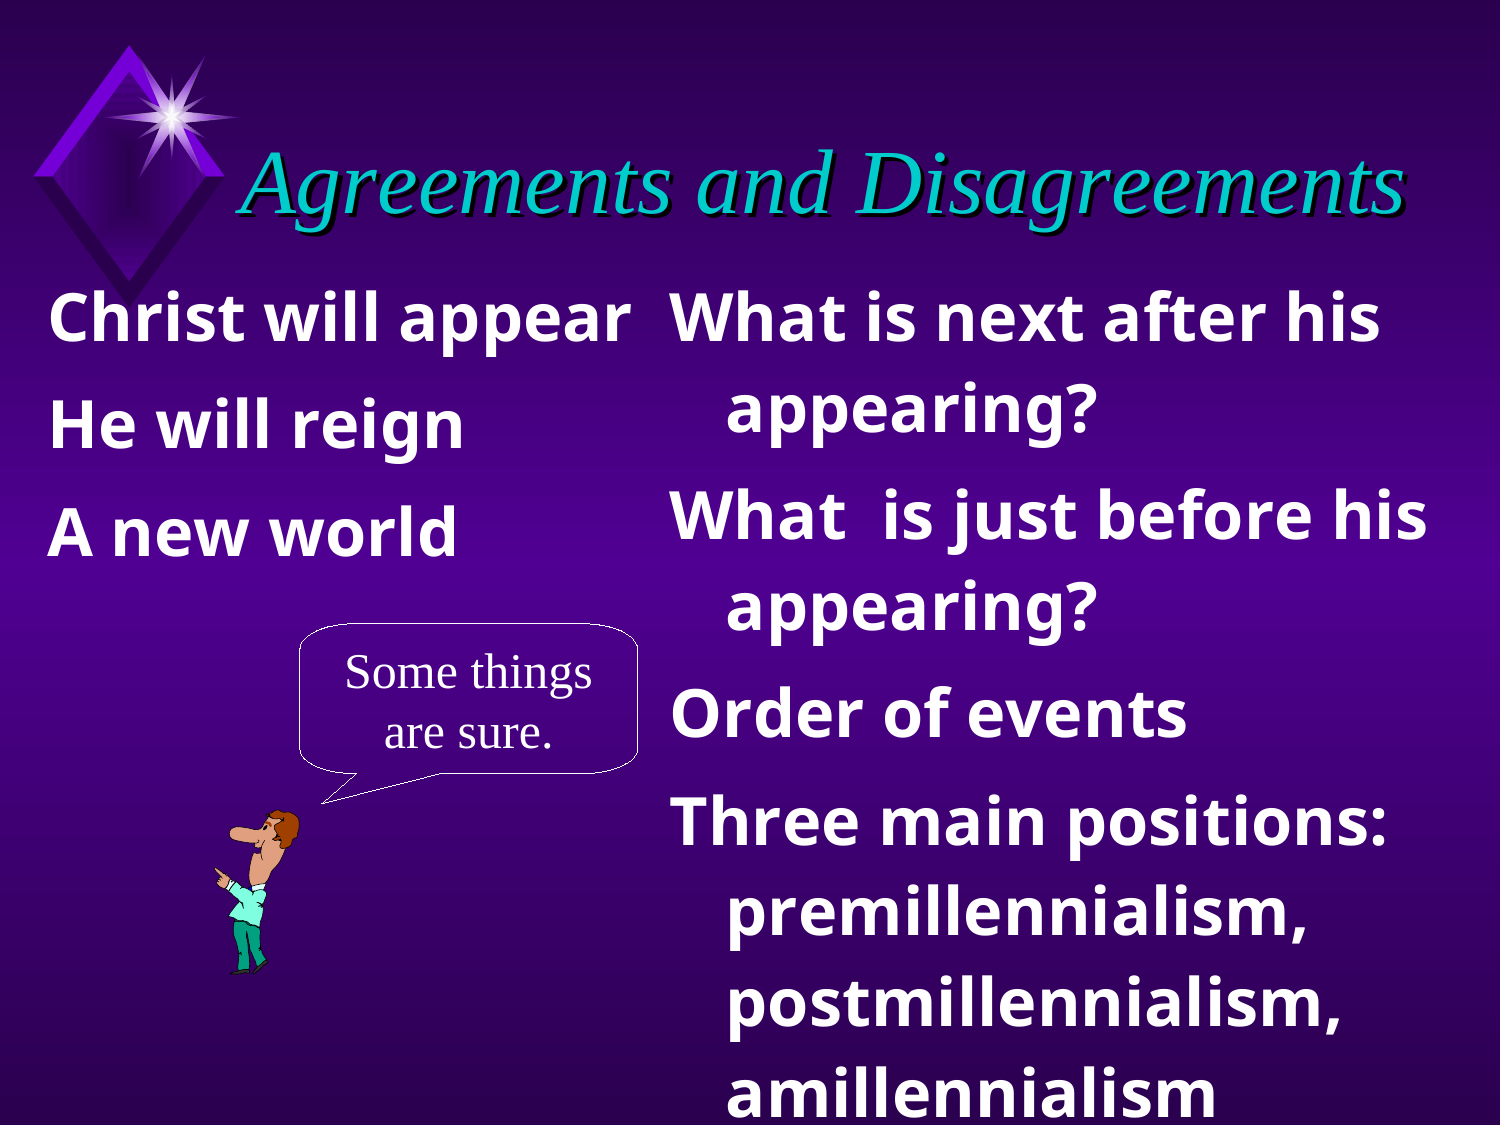

# Agreements and Disagreements
Christ will appear
He will reign
A new world
What is next after his appearing?
What is just before his appearing?
Order of events
Three main positions: premillennialism,
postmillennialism,
amillennialism
Some things
are sure.